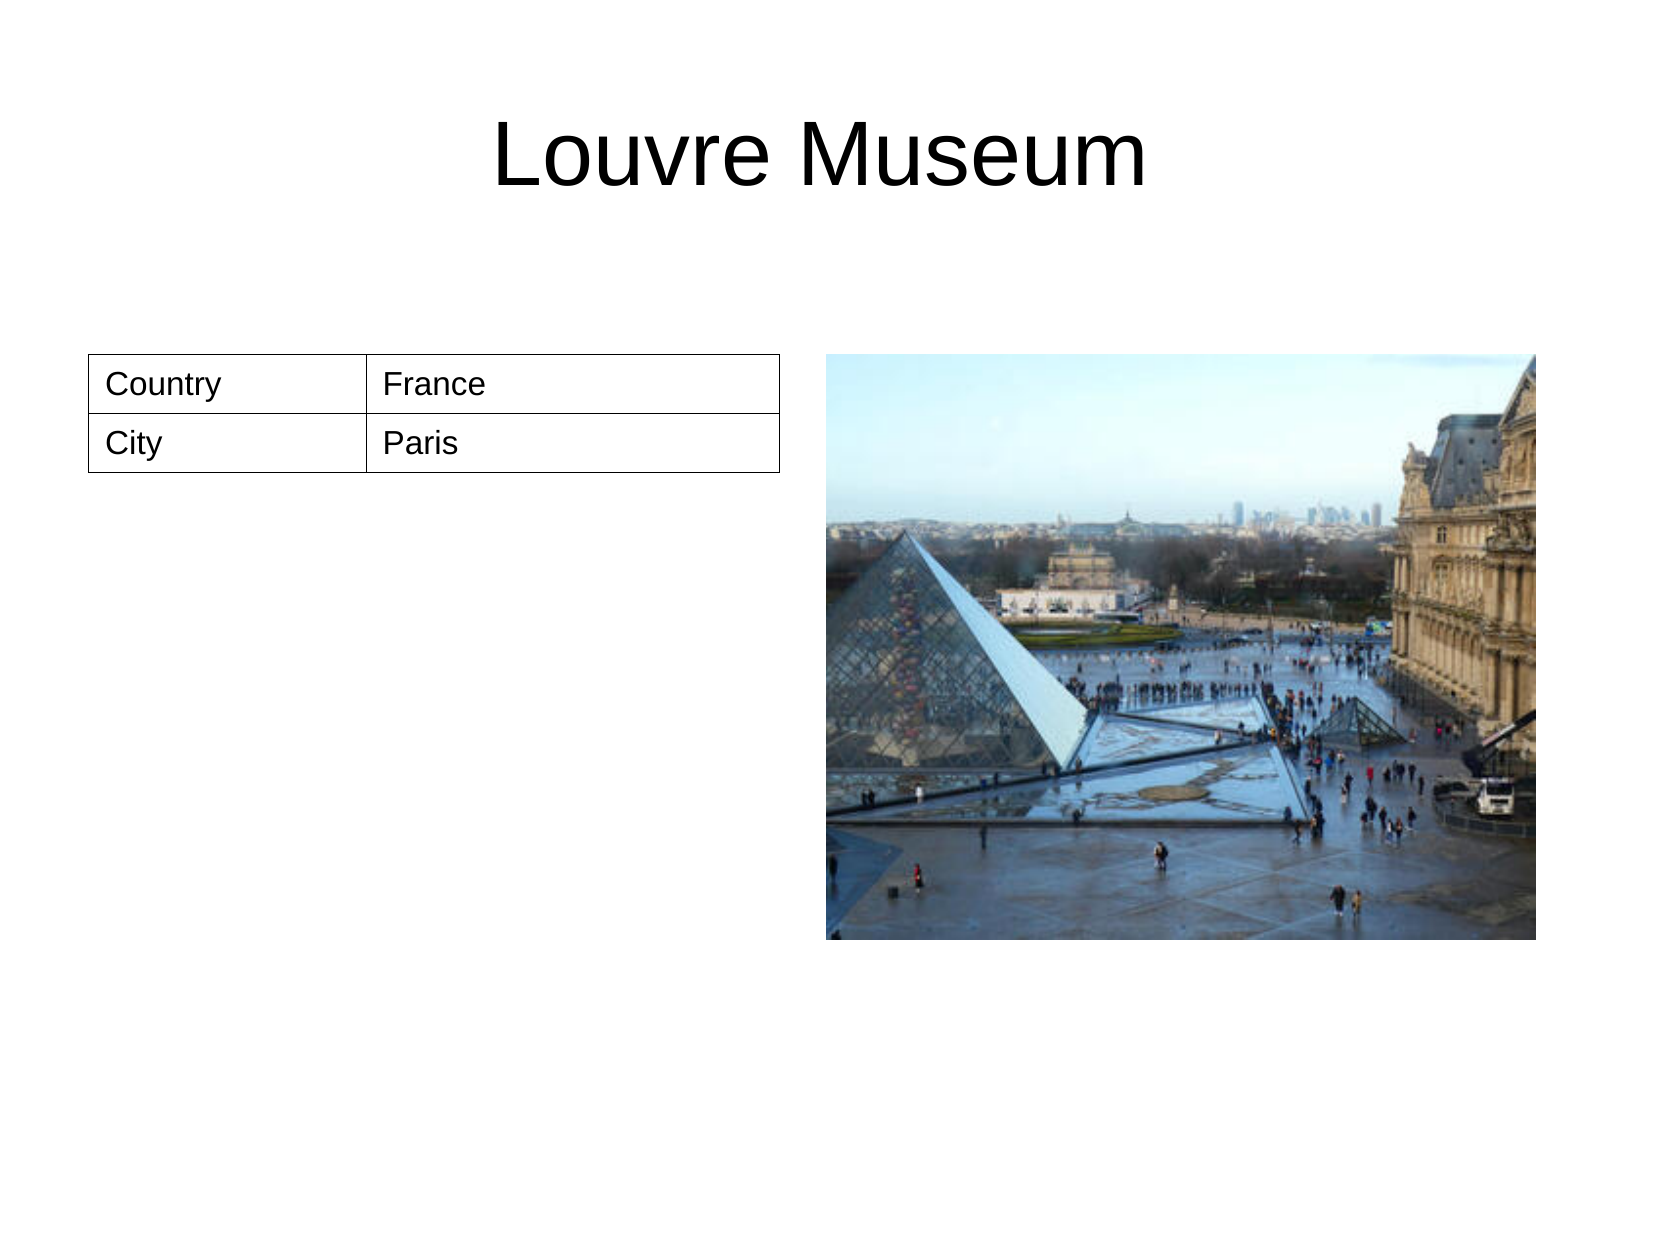

# Louvre Museum
Country
France
City
Paris